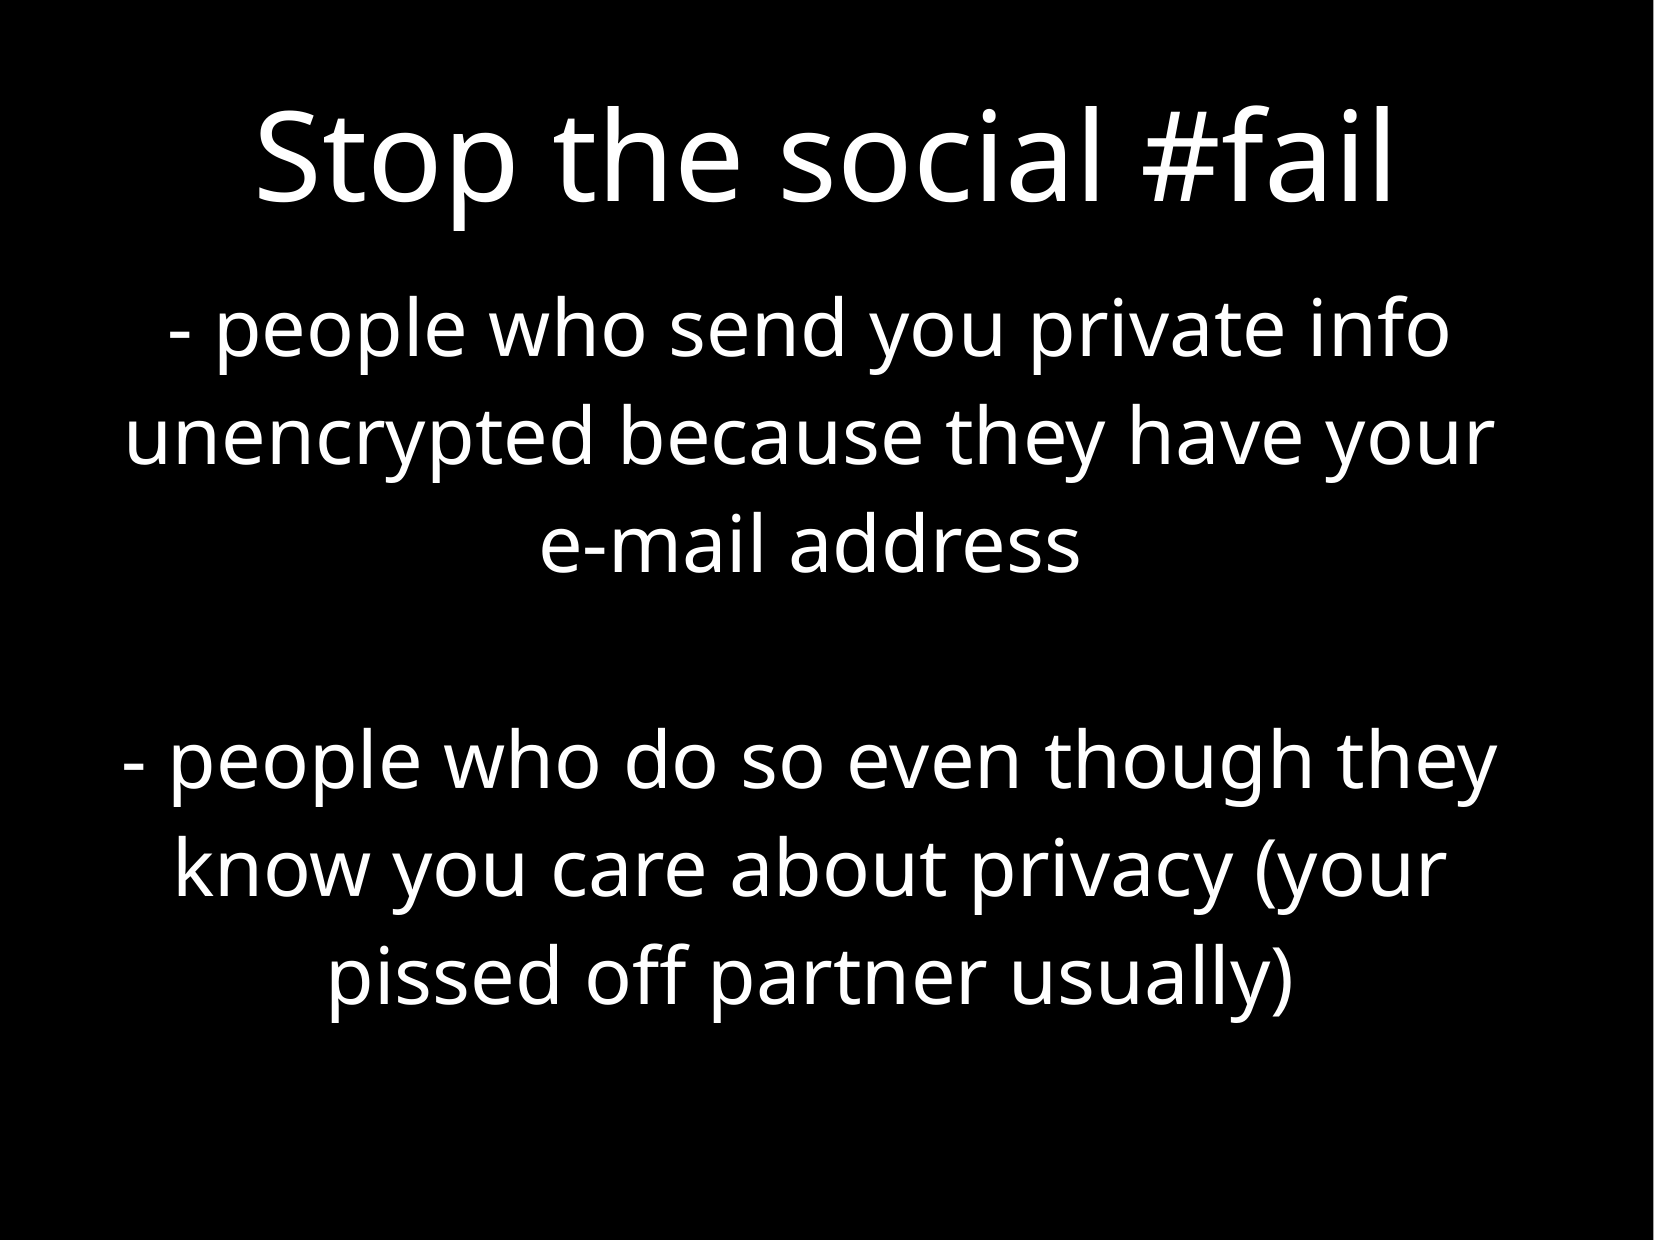

# Stop the social #fail
- people who send you private info unencrypted because they have your e-mail address
- people who do so even though they know you care about privacy (your pissed off partner usually)